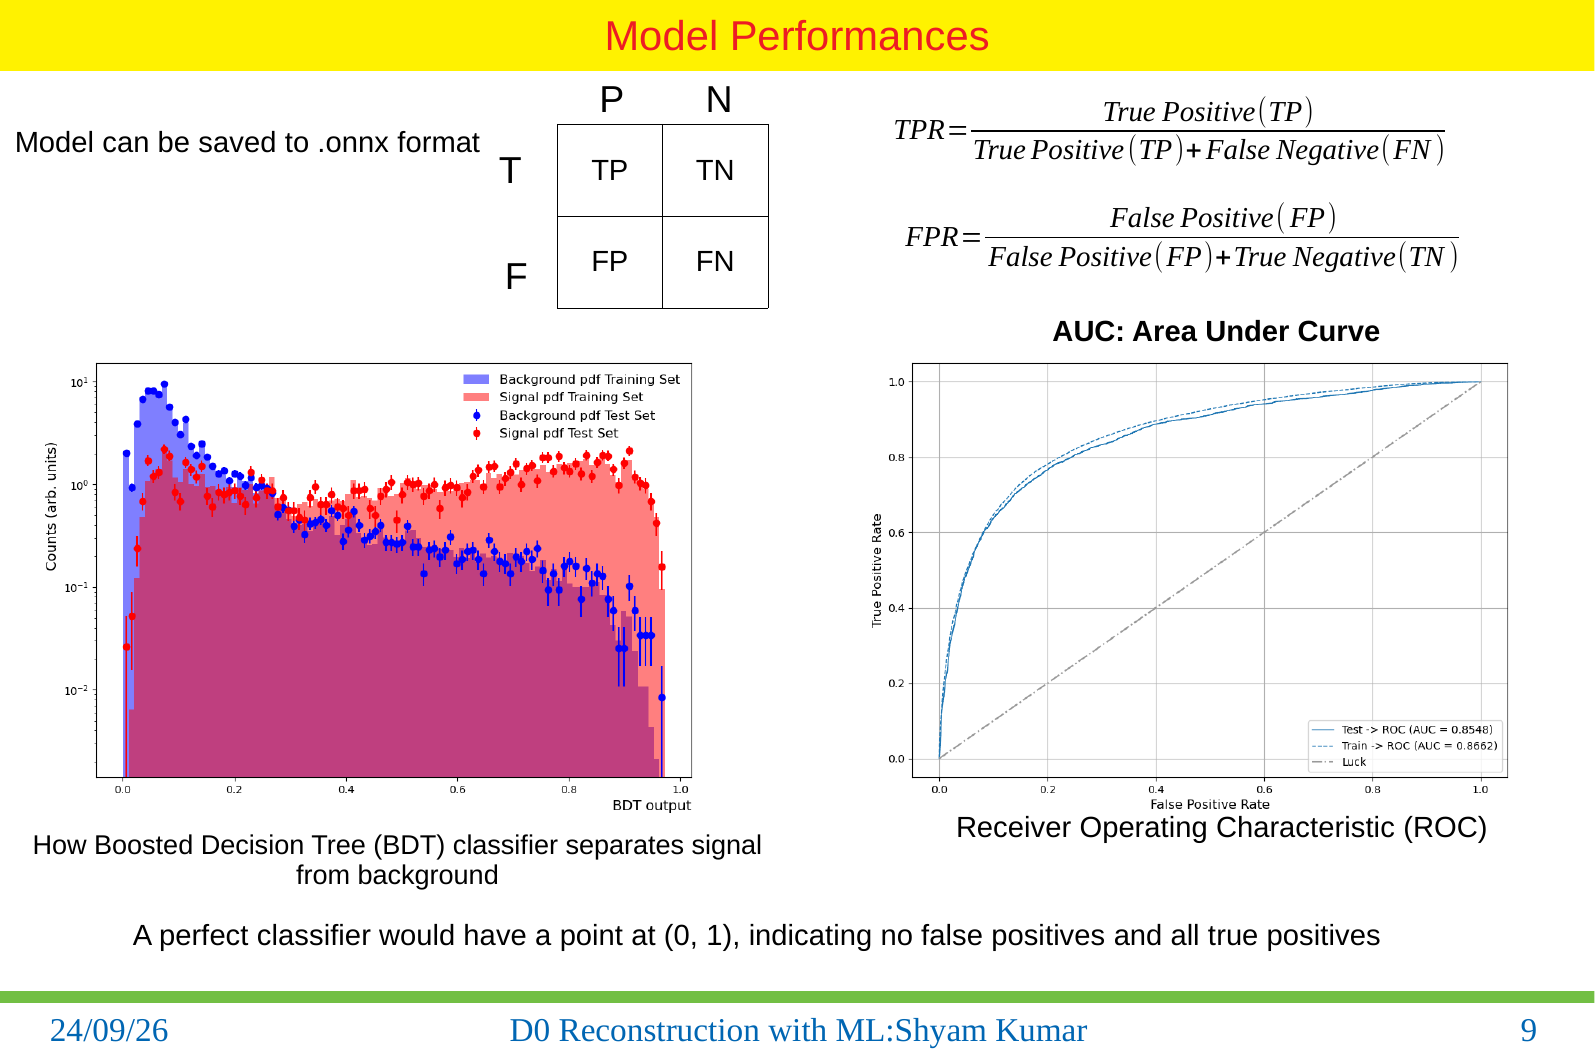

# Model Performances
P
N
Model can be saved to .onnx format
| TP | TN |
| --- | --- |
| FP | FN |
T
F
AUC: Area Under Curve
 Receiver Operating Characteristic (ROC)
How Boosted Decision Tree (BDT) classifier separates signal from background
A perfect classifier would have a point at (0, 1), indicating no false positives and all true positives
D0 Reconstruction with ML:Shyam Kumar
9